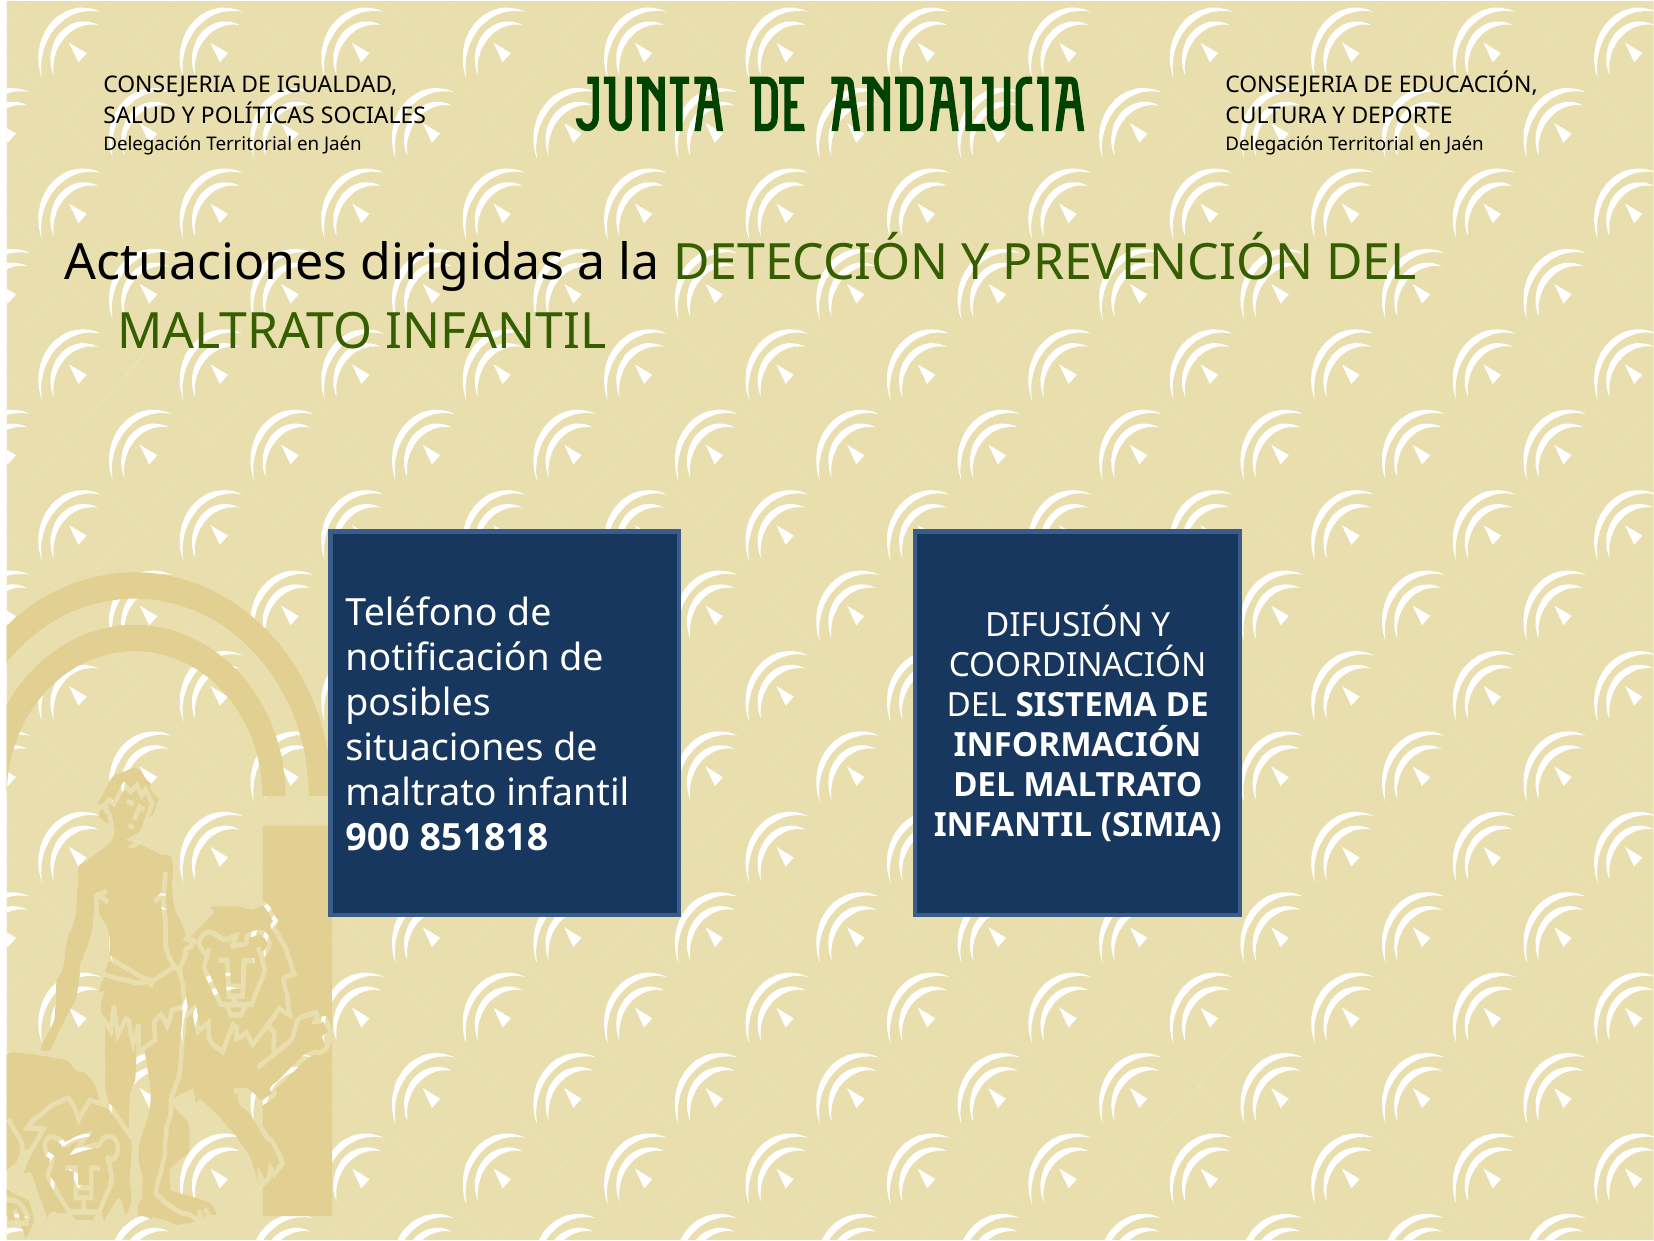

CONSEJERIA DE IGUALDAD,
SALUD Y POLÍTICAS SOCIALES
Delegación Territorial en Jaén
CONSEJERIA DE EDUCACIÓN,
CULTURA Y DEPORTE
Delegación Territorial en Jaén
Actuaciones dirigidas a la DETECCIÓN Y PREVENCIÓN DEL MALTRATO INFANTIL
Teléfono de notificación de posibles situaciones de maltrato infantil
900 851818
DIFUSIÓN Y COORDINACIÓN DEL SISTEMA DE INFORMACIÓN DEL MALTRATO INFANTIL (SIMIA)